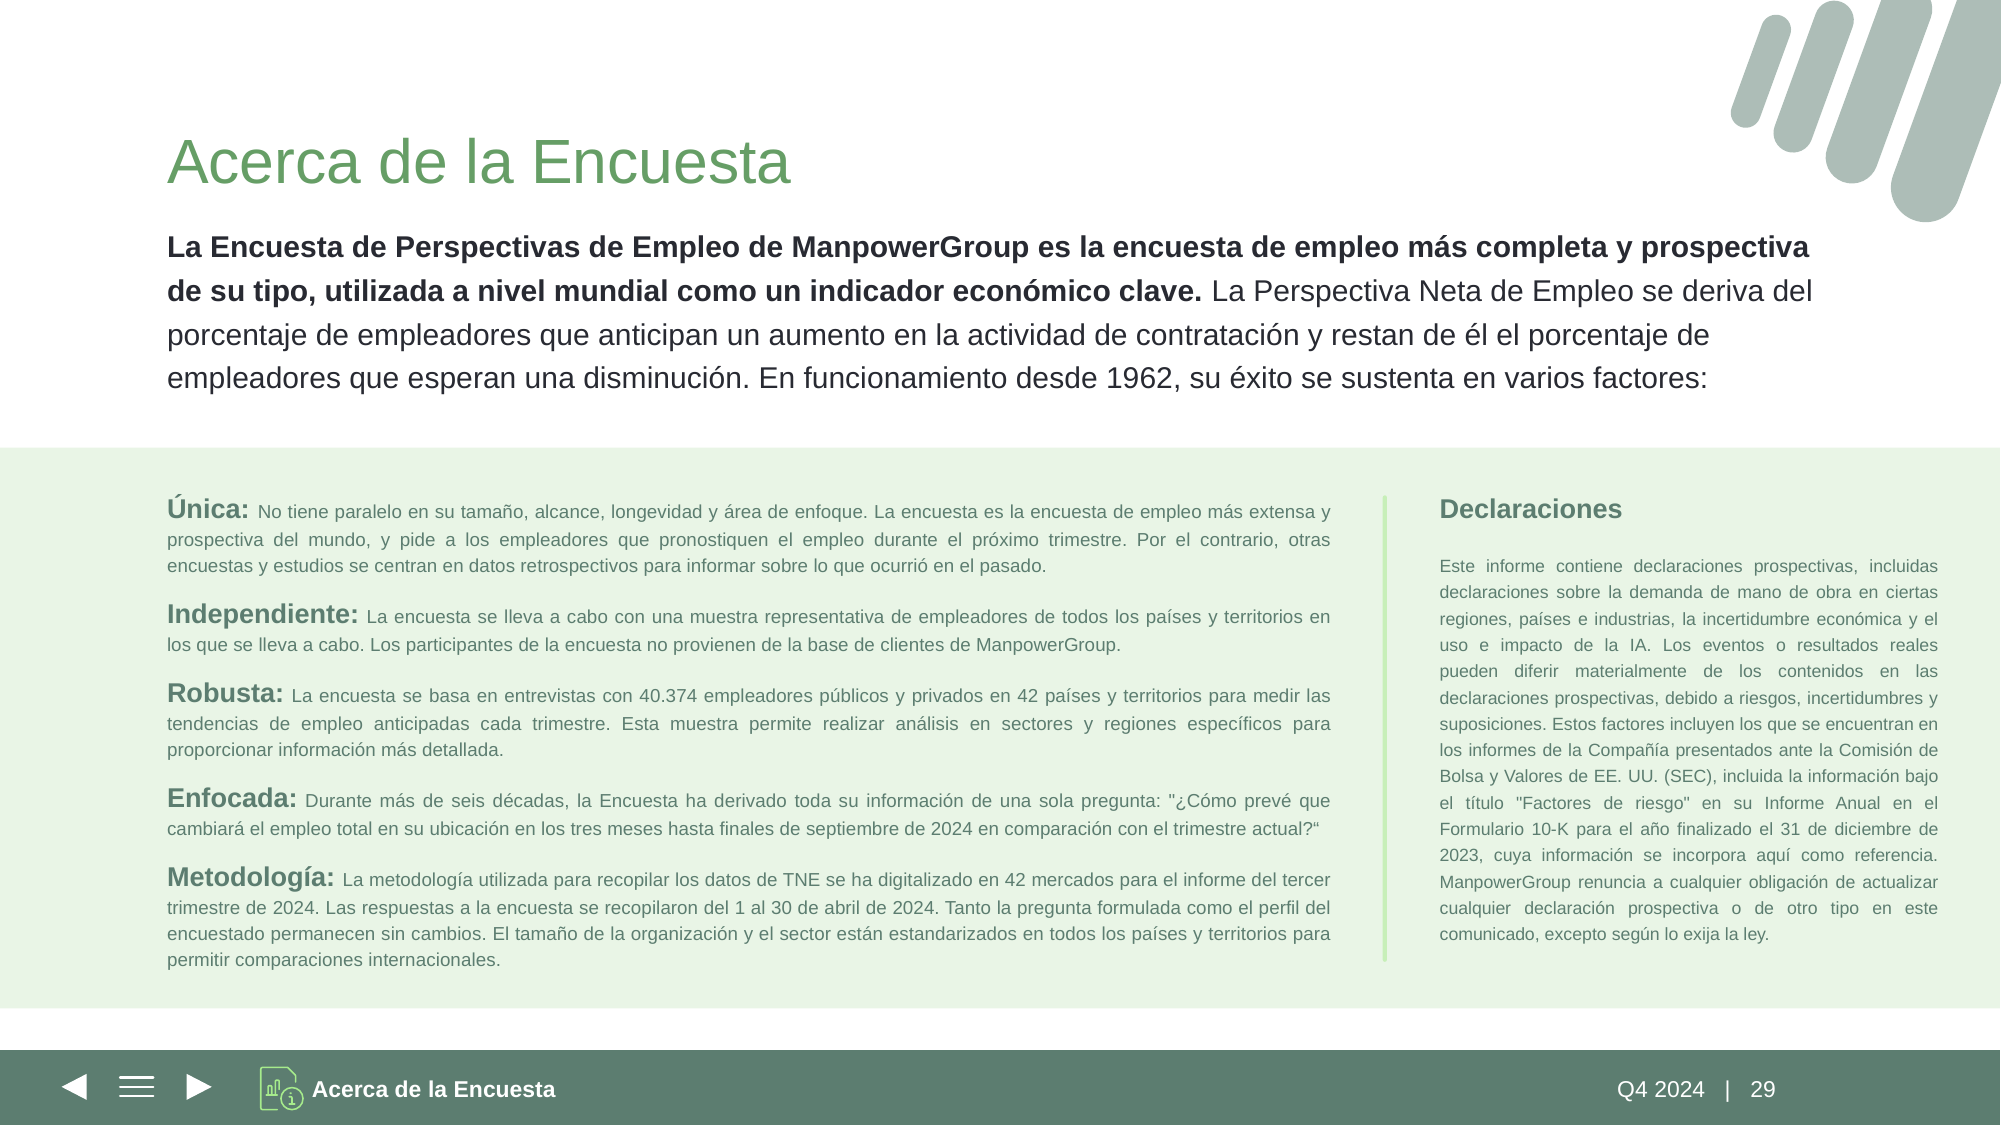

# Acerca de la Encuesta
La Encuesta de Perspectivas de Empleo de ManpowerGroup es la encuesta de empleo más completa y prospectiva de su tipo, utilizada a nivel mundial como un indicador económico clave. La Perspectiva Neta de Empleo se deriva del porcentaje de empleadores que anticipan un aumento en la actividad de contratación y restan de él el porcentaje de empleadores que esperan una disminución. En funcionamiento desde 1962, su éxito se sustenta en varios factores:
Única: No tiene paralelo en su tamaño, alcance, longevidad y área de enfoque. La encuesta es la encuesta de empleo más extensa y prospectiva del mundo, y pide a los empleadores que pronostiquen el empleo durante el próximo trimestre. Por el contrario, otras encuestas y estudios se centran en datos retrospectivos para informar sobre lo que ocurrió en el pasado.
Independiente: La encuesta se lleva a cabo con una muestra representativa de empleadores de todos los países y territorios en los que se lleva a cabo. Los participantes de la encuesta no provienen de la base de clientes de ManpowerGroup.
Robusta: La encuesta se basa en entrevistas con 40.374 empleadores públicos y privados en 42 países y territorios para medir las tendencias de empleo anticipadas cada trimestre. Esta muestra permite realizar análisis en sectores y regiones específicos para proporcionar información más detallada.
Enfocada: Durante más de seis décadas, la Encuesta ha derivado toda su información de una sola pregunta: "¿Cómo prevé que cambiará el empleo total en su ubicación en los tres meses hasta finales de septiembre de 2024 en comparación con el trimestre actual?“
Metodología: La metodología utilizada para recopilar los datos de TNE se ha digitalizado en 42 mercados para el informe del tercer trimestre de 2024. Las respuestas a la encuesta se recopilaron del 1 al 30 de abril de 2024. Tanto la pregunta formulada como el perfil del encuestado permanecen sin cambios. El tamaño de la organización y el sector están estandarizados en todos los países y territorios para permitir comparaciones internacionales.
Declaraciones
Este informe contiene declaraciones prospectivas, incluidas declaraciones sobre la demanda de mano de obra en ciertas regiones, países e industrias, la incertidumbre económica y el uso e impacto de la IA. Los eventos o resultados reales pueden diferir materialmente de los contenidos en las declaraciones prospectivas, debido a riesgos, incertidumbres y suposiciones. Estos factores incluyen los que se encuentran en los informes de la Compañía presentados ante la Comisión de Bolsa y Valores de EE. UU. (SEC), incluida la información bajo el título "Factores de riesgo" en su Informe Anual en el Formulario 10-K para el año finalizado el 31 de diciembre de 2023, cuya información se incorpora aquí como referencia. ManpowerGroup renuncia a cualquier obligación de actualizar cualquier declaración prospectiva o de otro tipo en este comunicado, excepto según lo exija la ley.